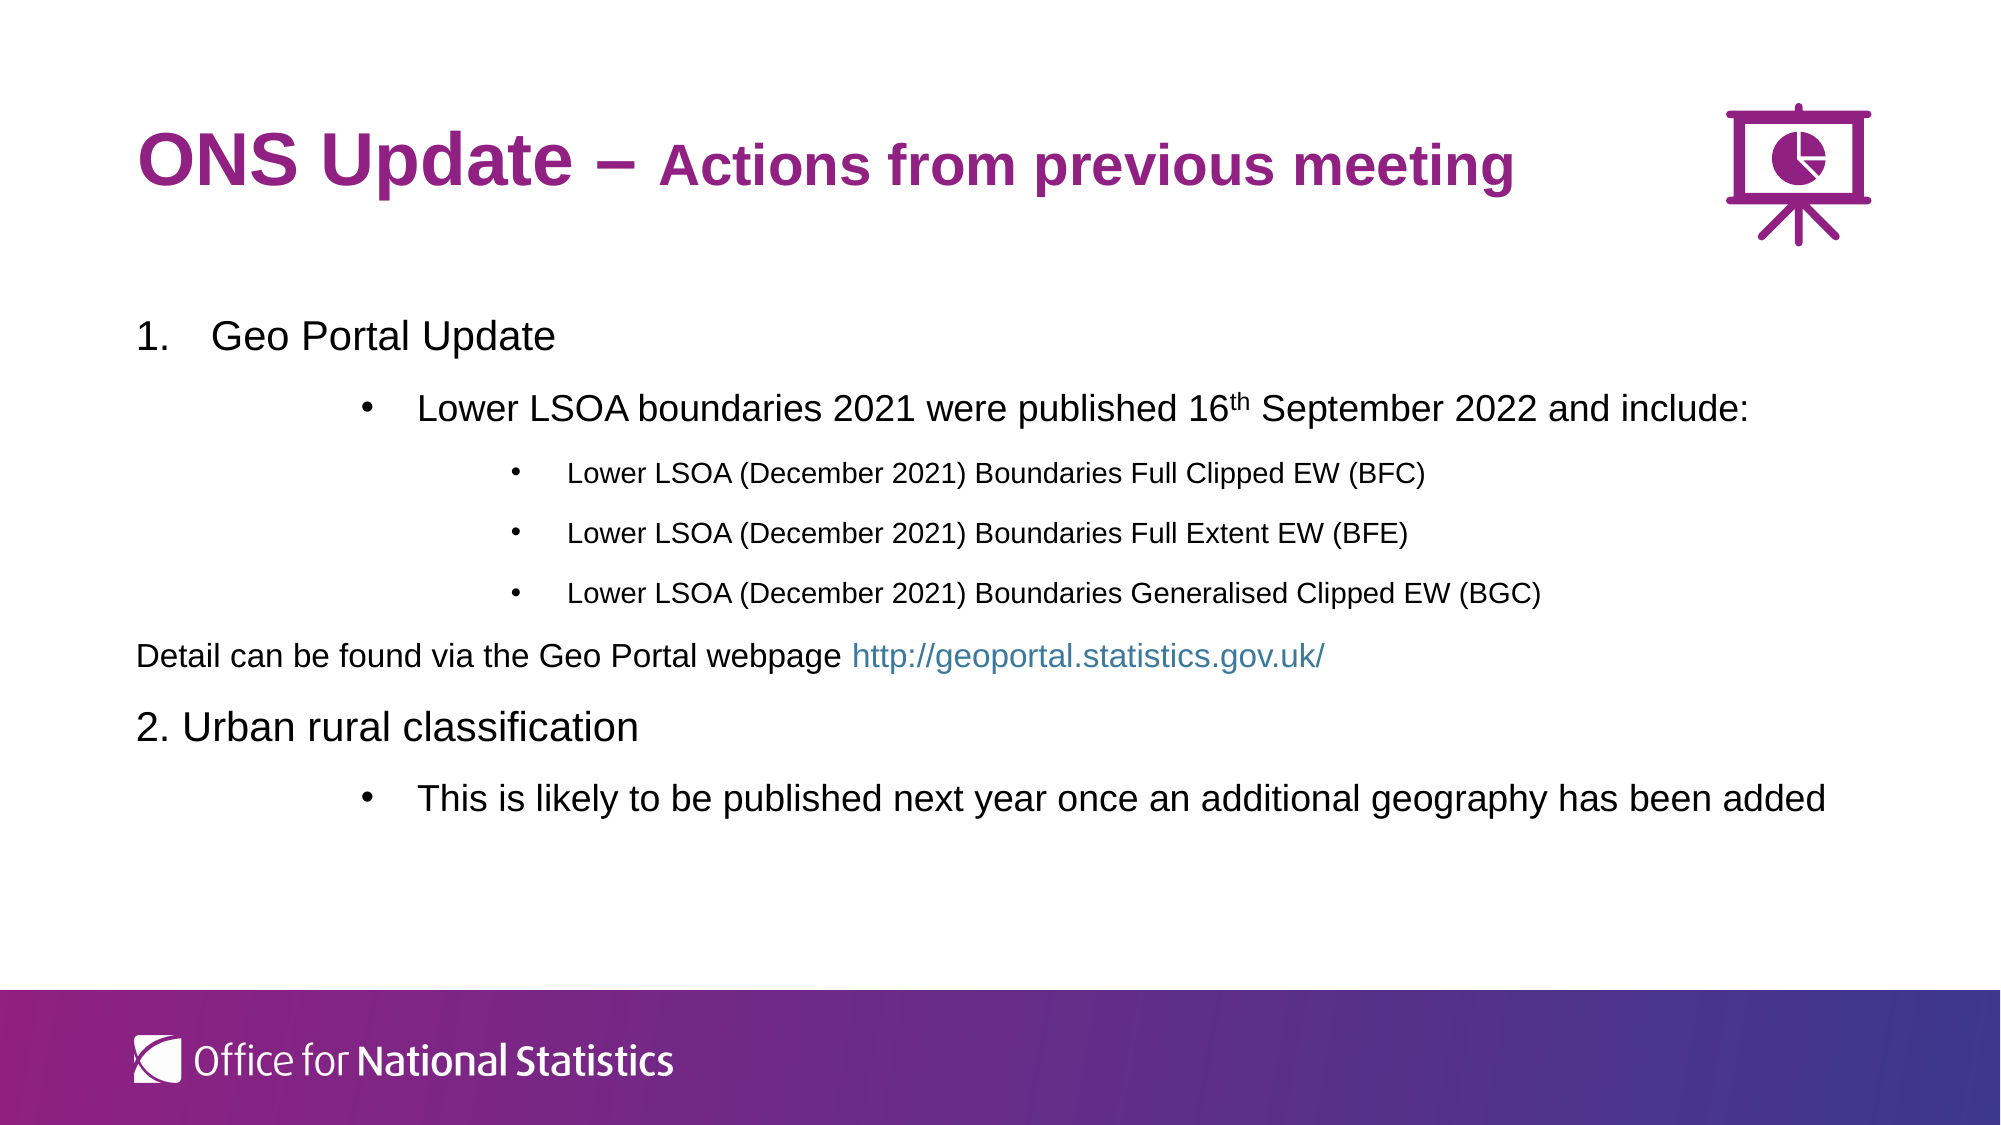

ONS Update – Actions from previous meeting
# Geo Portal Update
Lower LSOA boundaries 2021 were published 16th September 2022 and include:
Lower LSOA (December 2021) Boundaries Full Clipped EW (BFC)
Lower LSOA (December 2021) Boundaries Full Extent EW (BFE)
Lower LSOA (December 2021) Boundaries Generalised Clipped EW (BGC)
Detail can be found via the Geo Portal webpage http://geoportal.statistics.gov.uk/
2. Urban rural classification
This is likely to be published next year once an additional geography has been added